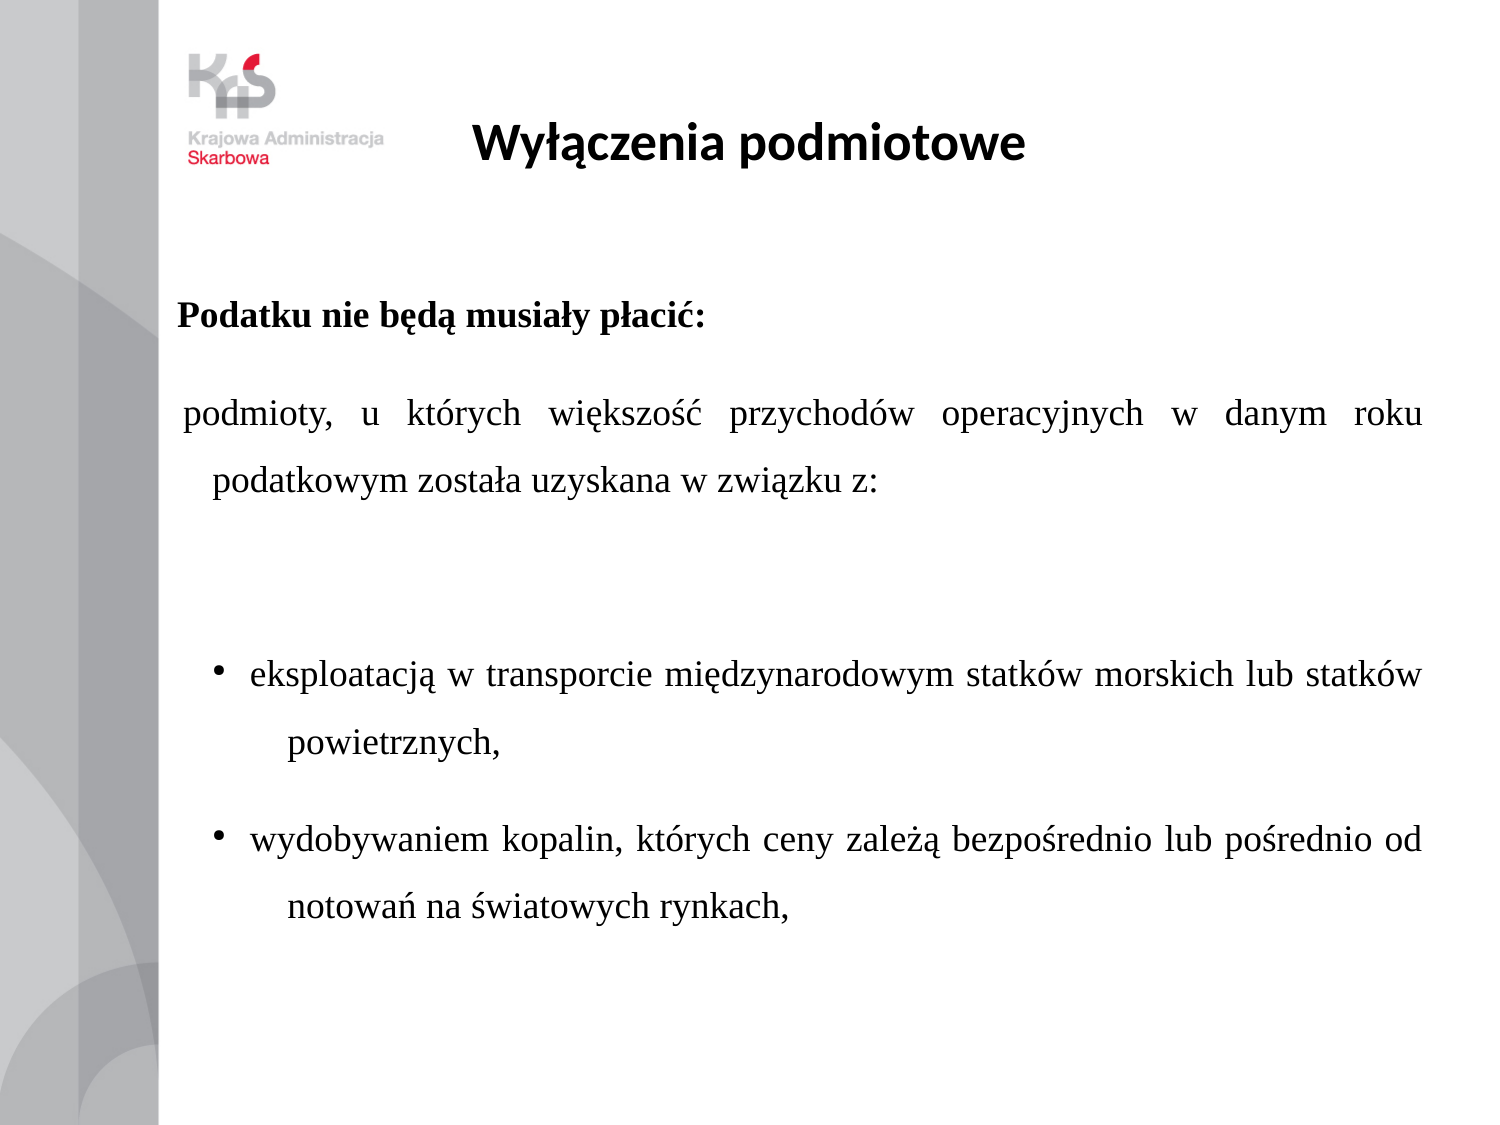

# Wyłączenia podmiotowe
Podatku nie będą musiały płacić:
podmioty, u których większość przychodów operacyjnych w danym roku podatkowym została uzyskana w związku z:
eksploatacją w transporcie międzynarodowym statków morskich lub statków powietrznych,
wydobywaniem kopalin, których ceny zależą bezpośrednio lub pośrednio od notowań na światowych rynkach,